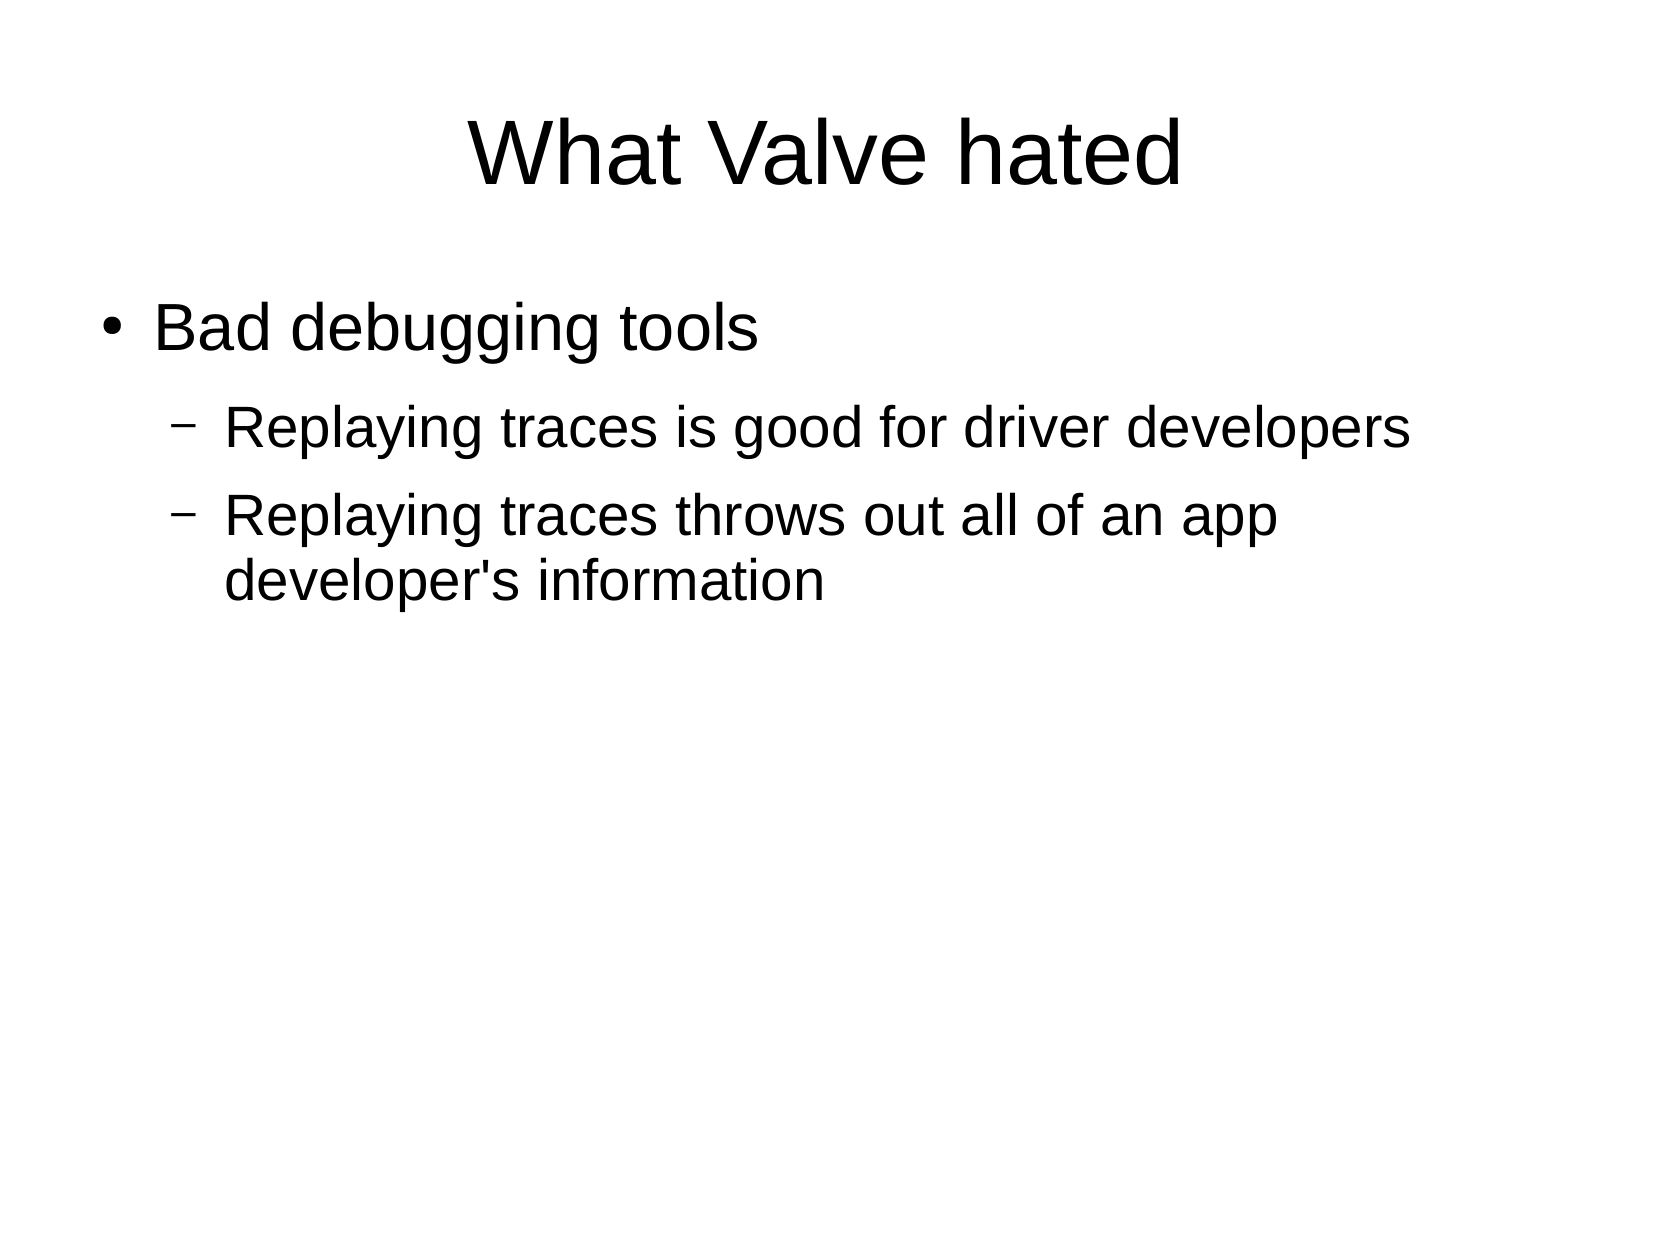

# What Valve hated
Bad debugging tools
Replaying traces is good for driver developers
Replaying traces throws out all of an app developer's information